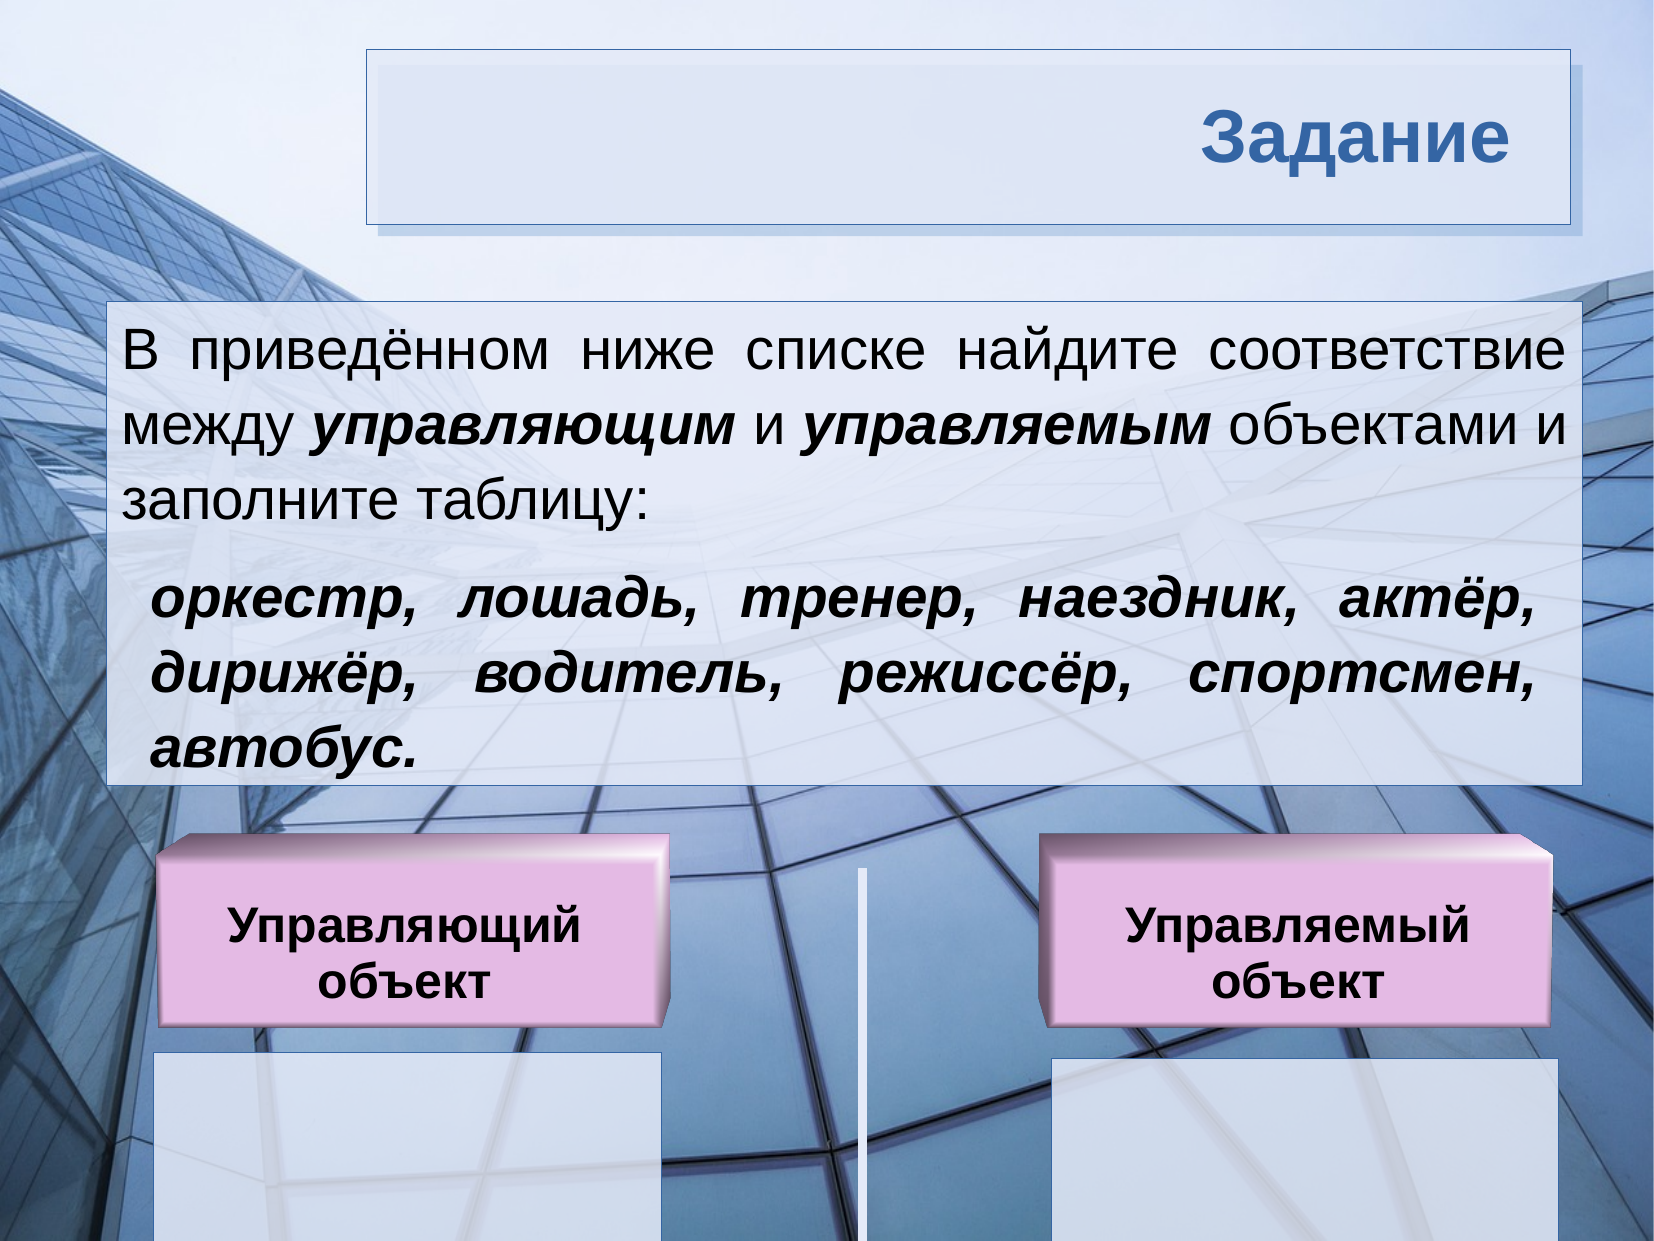

# Задание
В приведённом ниже списке найдите соответствие между управляющим и управляемым объектами и заполните таблицу:
оркестр, лошадь, тренер, наездник, актёр, дирижёр, водитель, режиссёр, спортсмен, автобус.
Управляющий
объект
Управляемый
объект